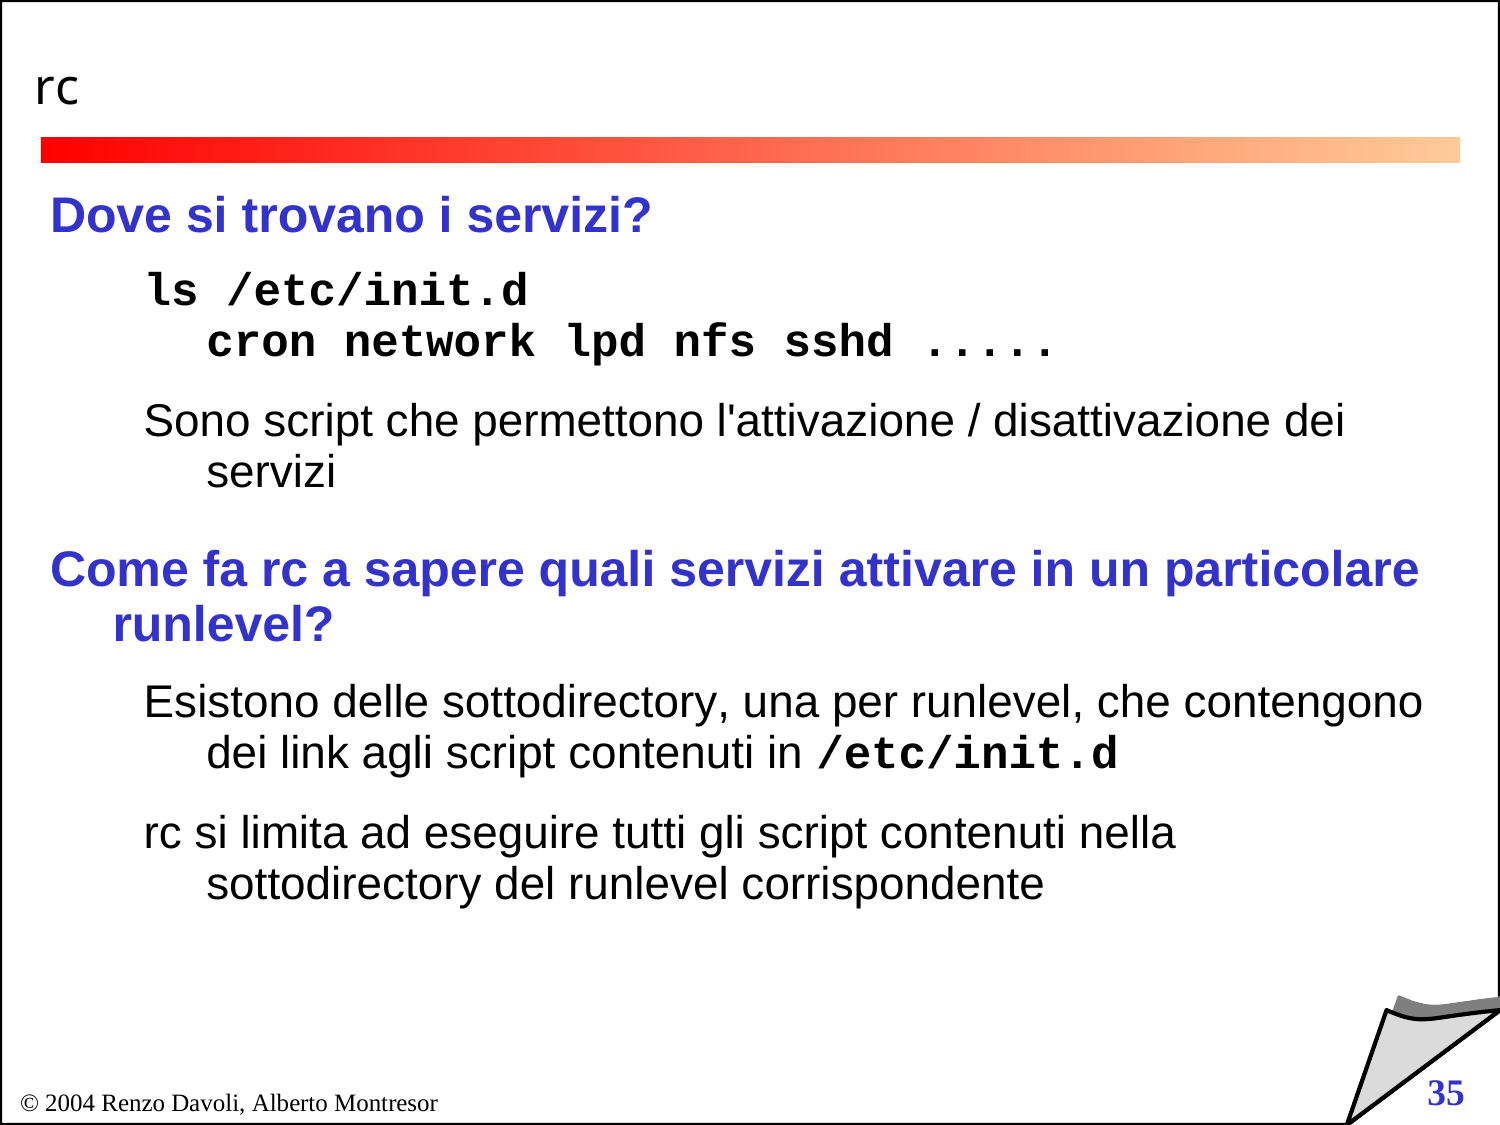

# rc
Dove si trovano i servizi?
ls /etc/init.d
cron network lpd nfs sshd .....
Sono script che permettono l'attivazione / disattivazione dei servizi
Come fa rc a sapere quali servizi attivare in un particolare runlevel?
Esistono delle sottodirectory, una per runlevel, che contengono dei link agli script contenuti in /etc/init.d
rc si limita ad eseguire tutti gli script contenuti nella sottodirectory del runlevel corrispondente